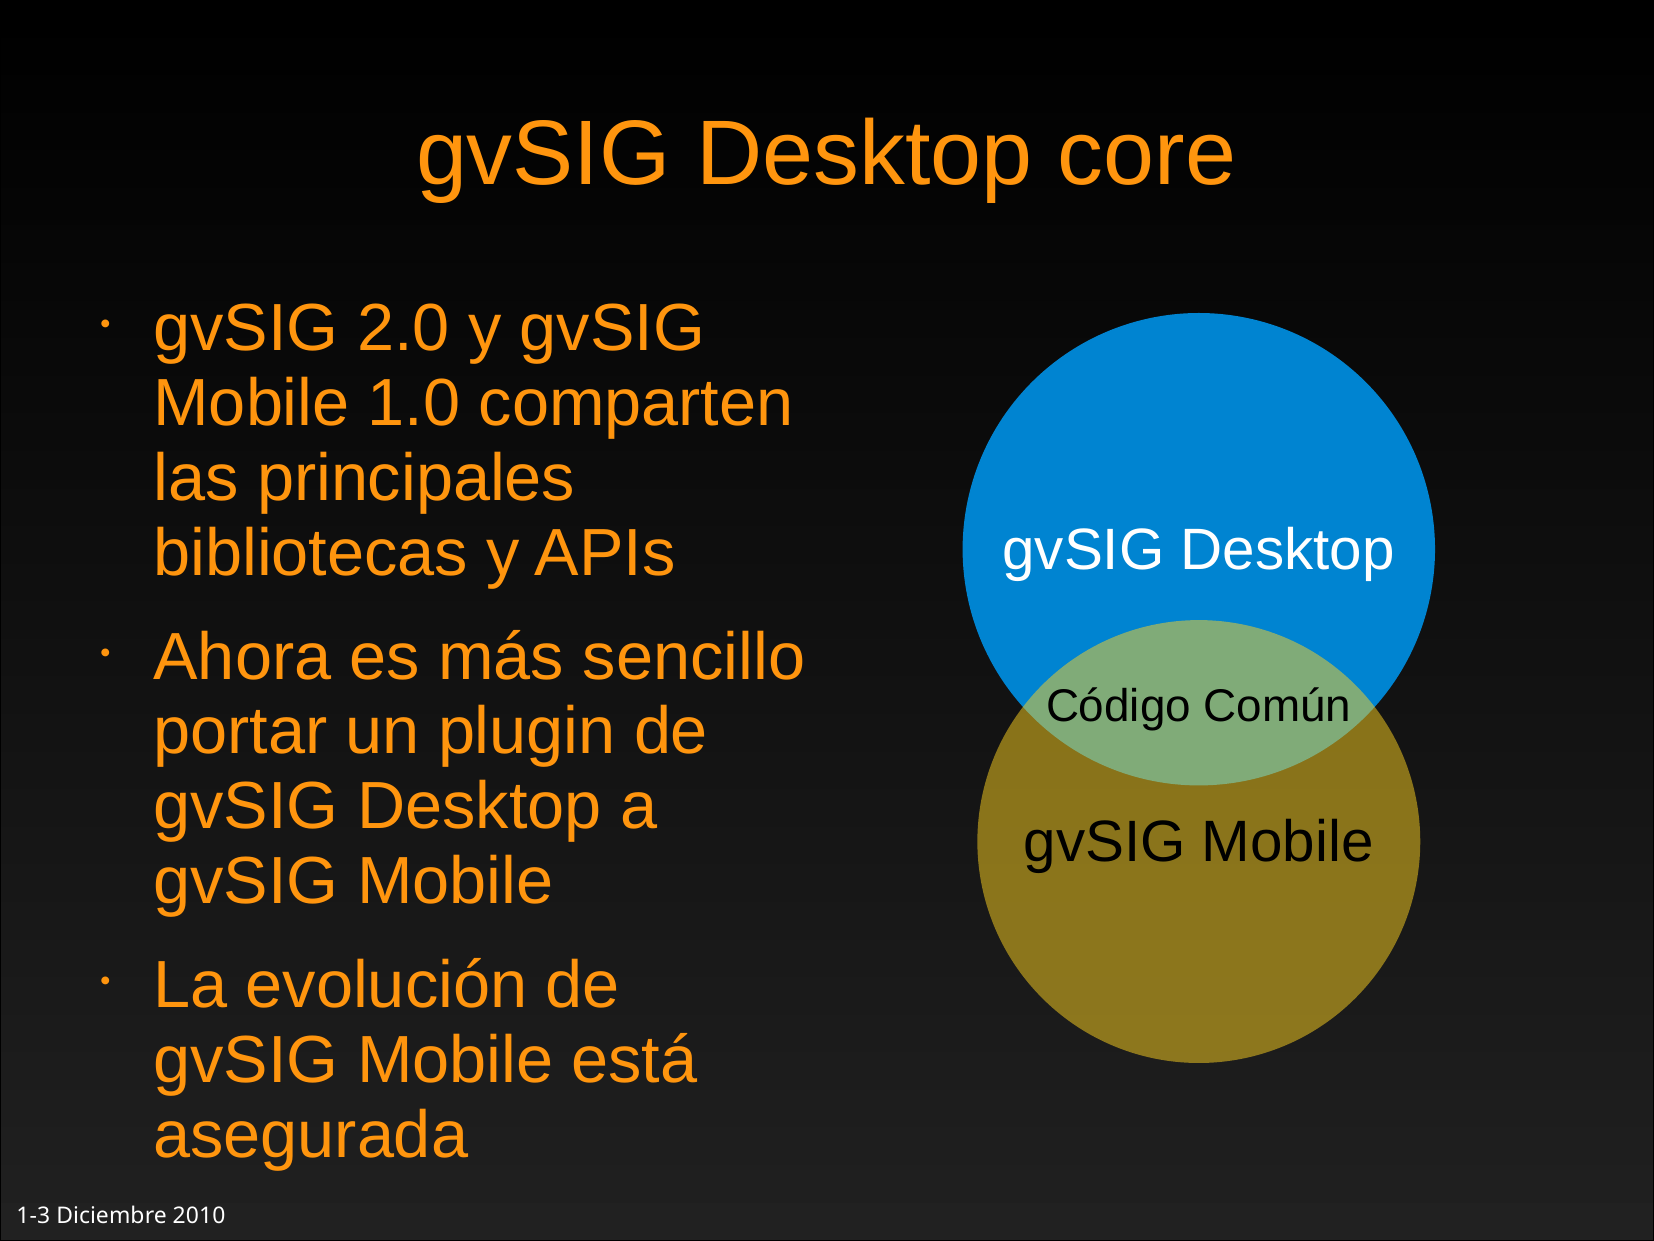

# gvSIG Desktop core
gvSIG 2.0 y gvSIG Mobile 1.0 comparten las principales bibliotecas y APIs
Ahora es más sencillo portar un plugin de gvSIG Desktop a gvSIG Mobile
La evolución de gvSIG Mobile está asegurada
gvSIG Desktop
gvSIG Mobile
Código Común